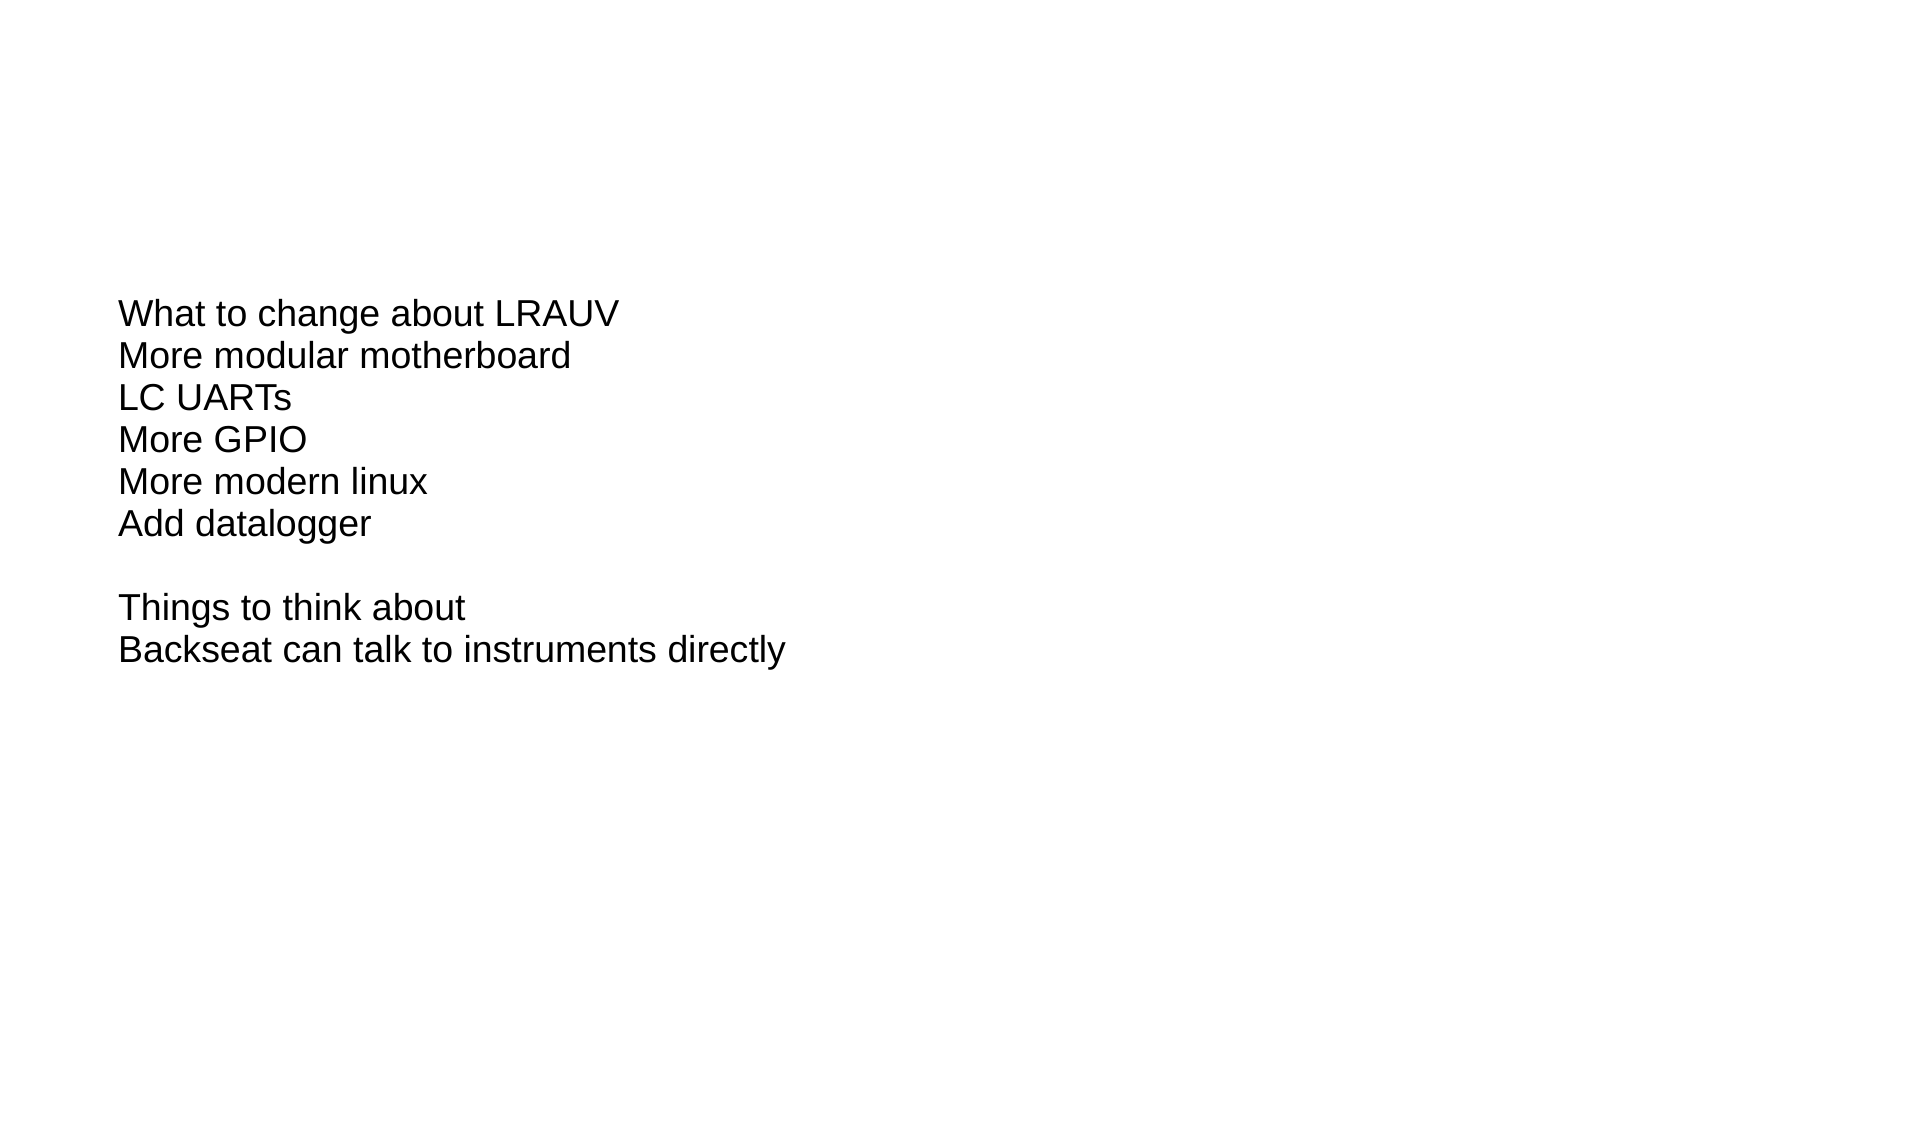

#
What to change about LRAUV
More modular motherboard
LC UARTs
More GPIO
More modern linux
Add datalogger
Things to think about
Backseat can talk to instruments directly